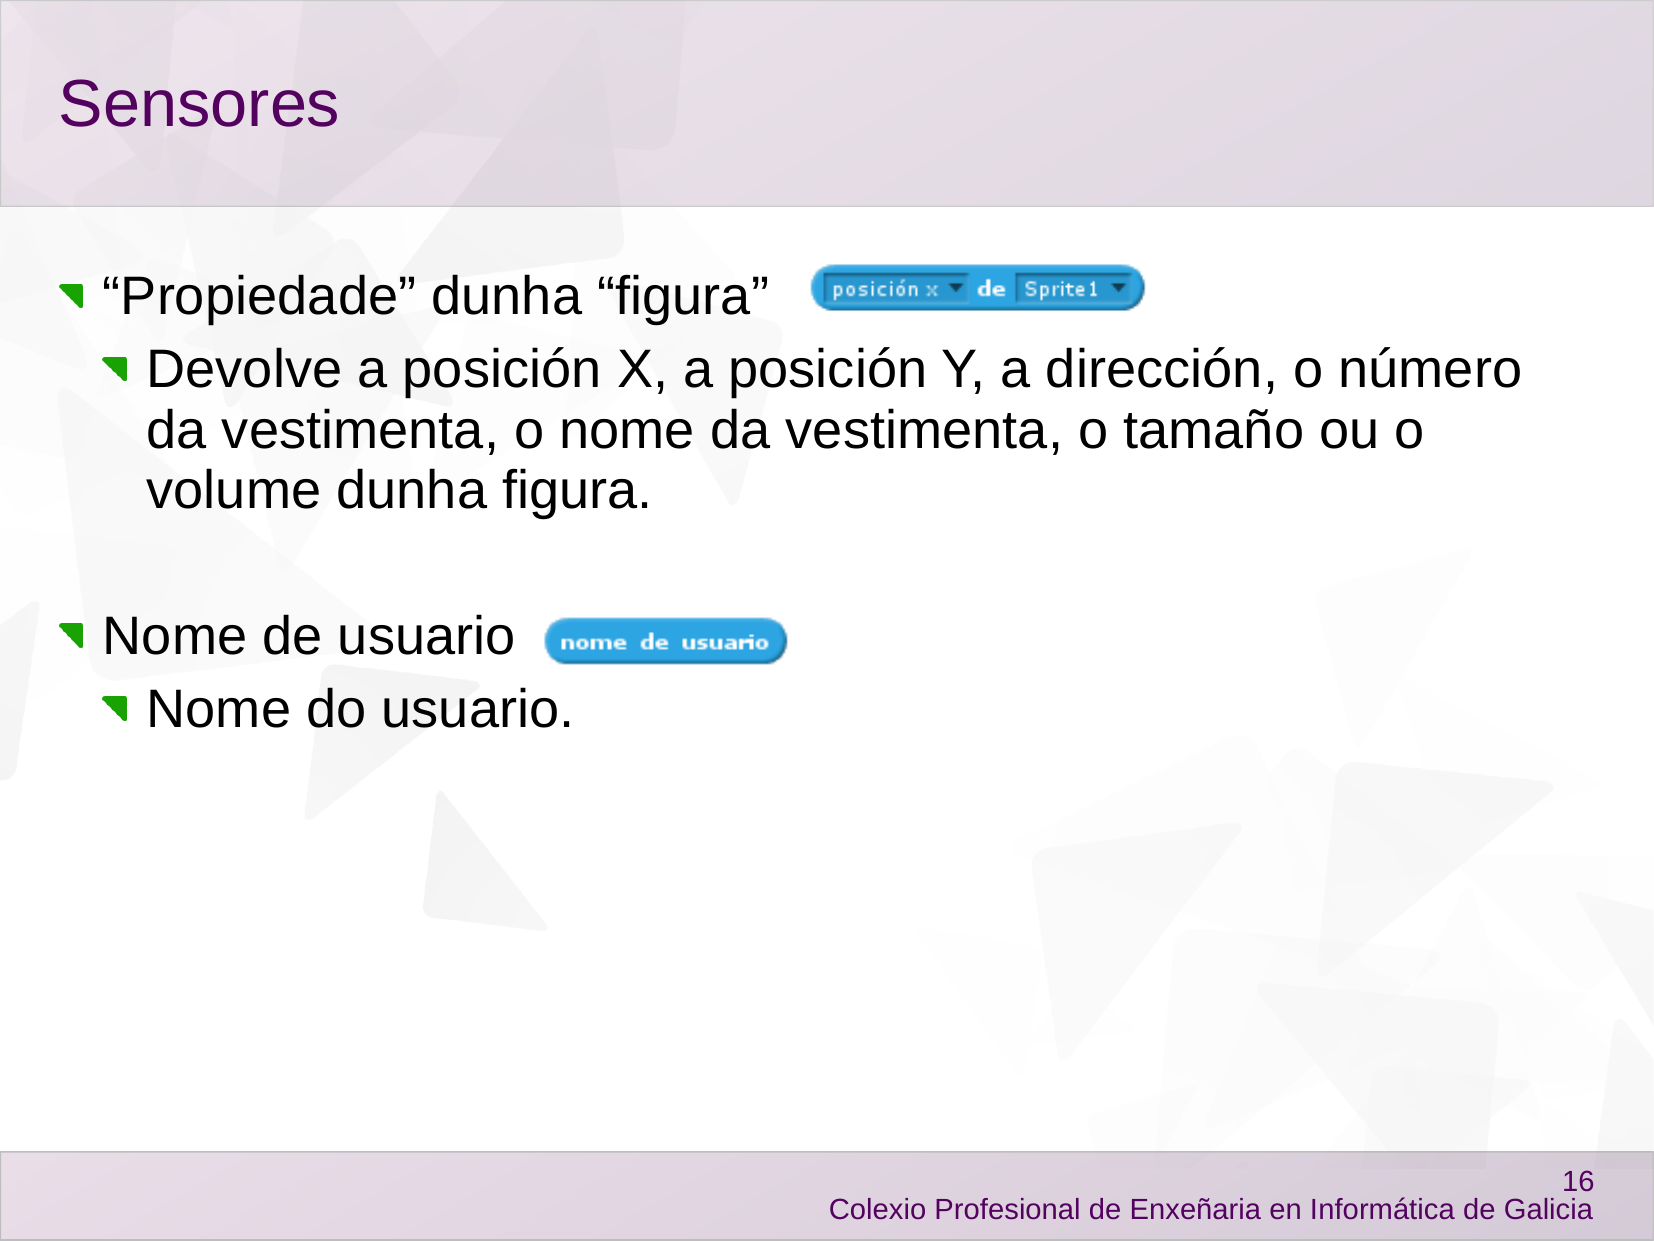

# Sensores
“Propiedade” dunha “figura”
Devolve a posición X, a posición Y, a dirección, o número da vestimenta, o nome da vestimenta, o tamaño ou o volume dunha figura.
Nome de usuario
Nome do usuario.
16
Colexio Profesional de Enxeñaria en Informática de Galicia